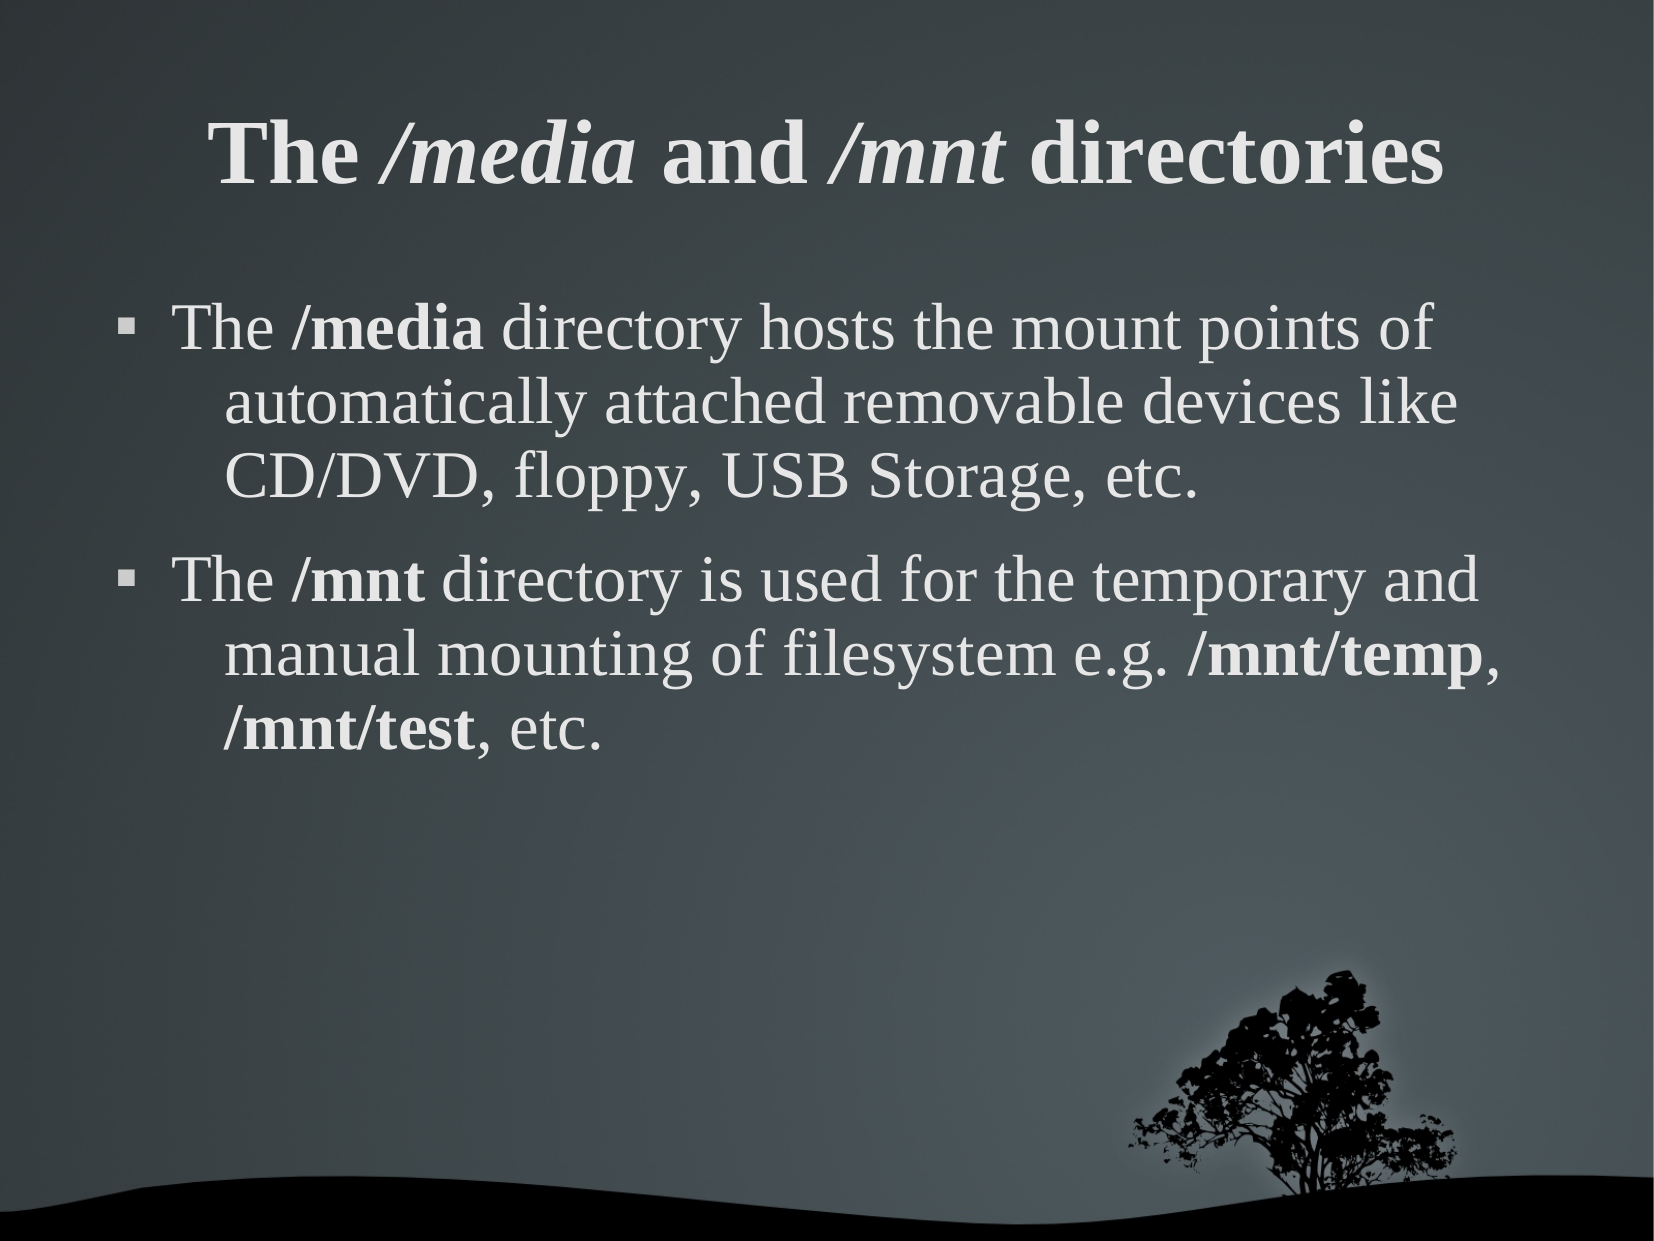

# The /media and /mnt directories
The /media directory hosts the mount points of automatically attached removable devices like CD/DVD, floppy, USB Storage, etc.
The /mnt directory is used for the temporary and manual mounting of filesystem e.g. /mnt/temp,
/mnt/test, etc.